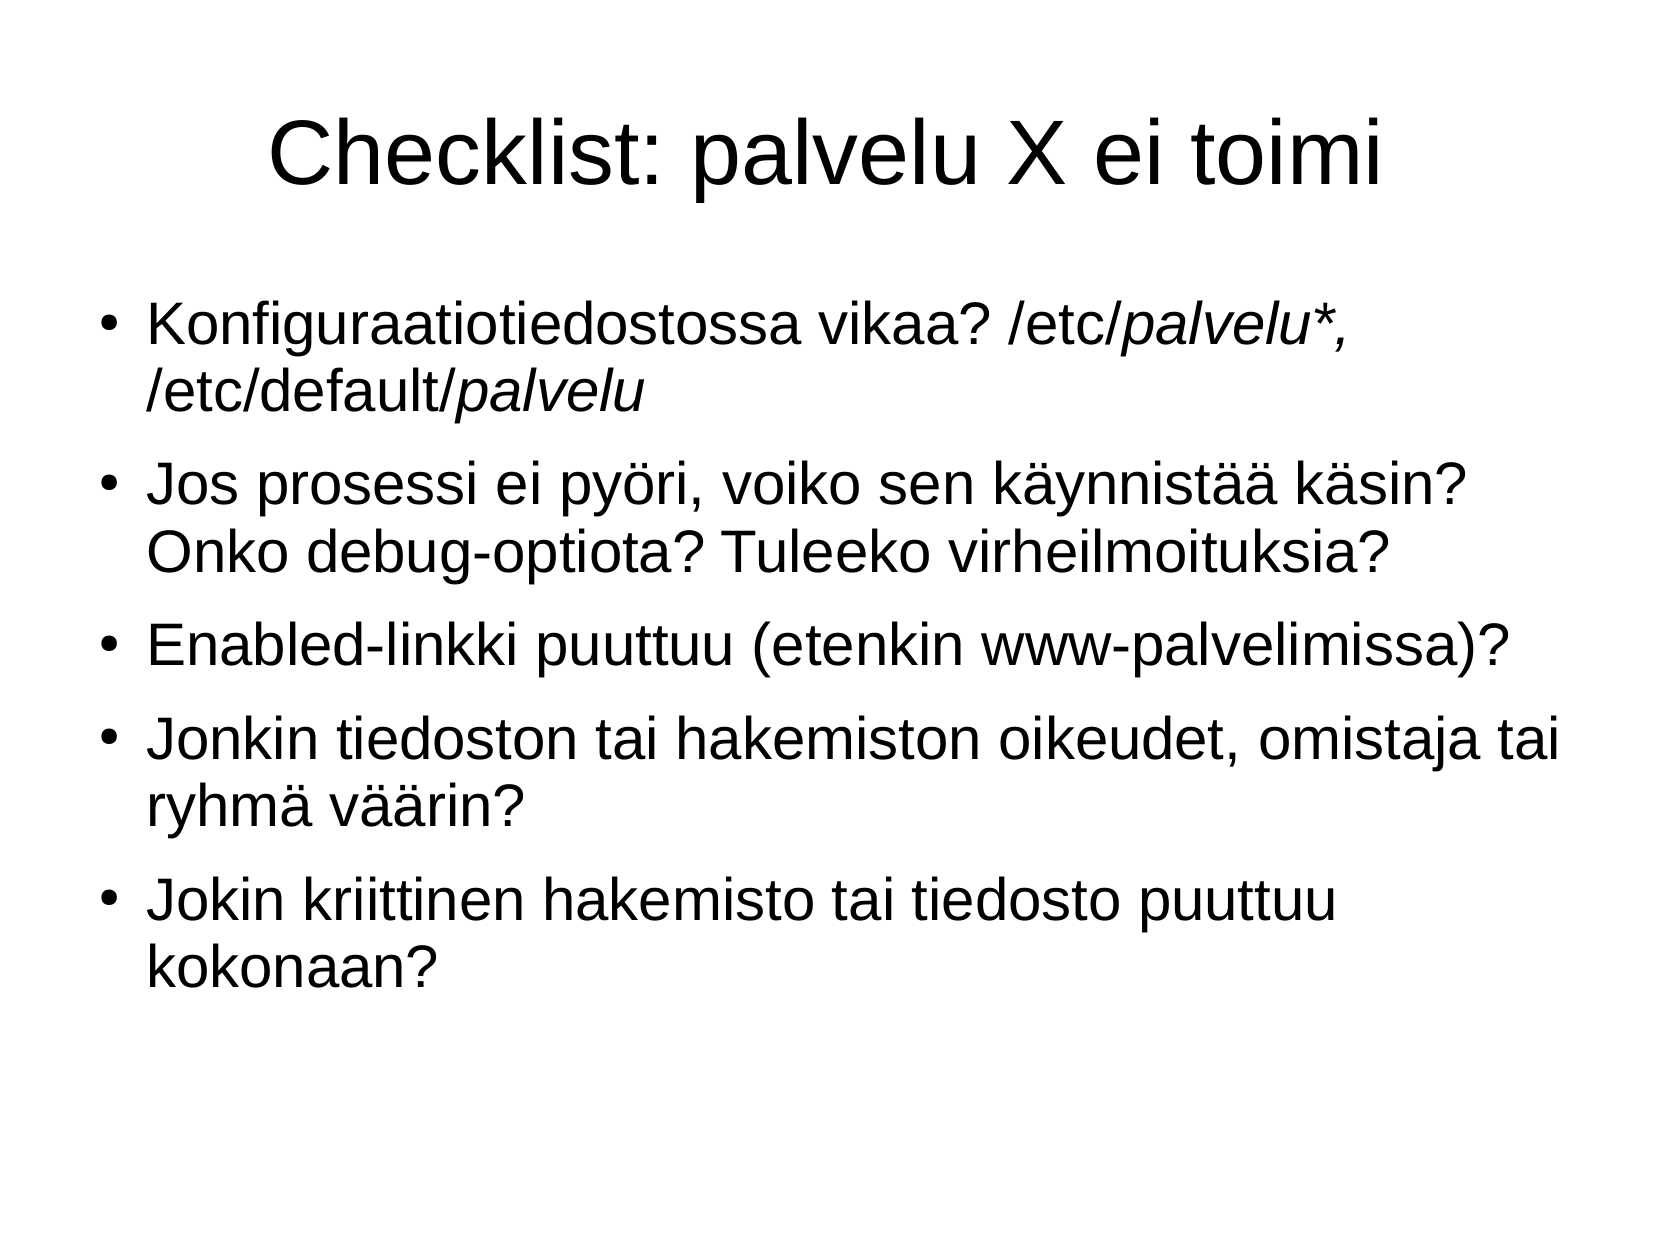

# Checklist: palvelu X ei toimi
Konfiguraatiotiedostossa vikaa? /etc/palvelu*, /etc/default/palvelu
Jos prosessi ei pyöri, voiko sen käynnistää käsin? Onko debug-optiota? Tuleeko virheilmoituksia?
Enabled-linkki puuttuu (etenkin www-palvelimissa)?
Jonkin tiedoston tai hakemiston oikeudet, omistaja tai ryhmä väärin?
Jokin kriittinen hakemisto tai tiedosto puuttuu kokonaan?